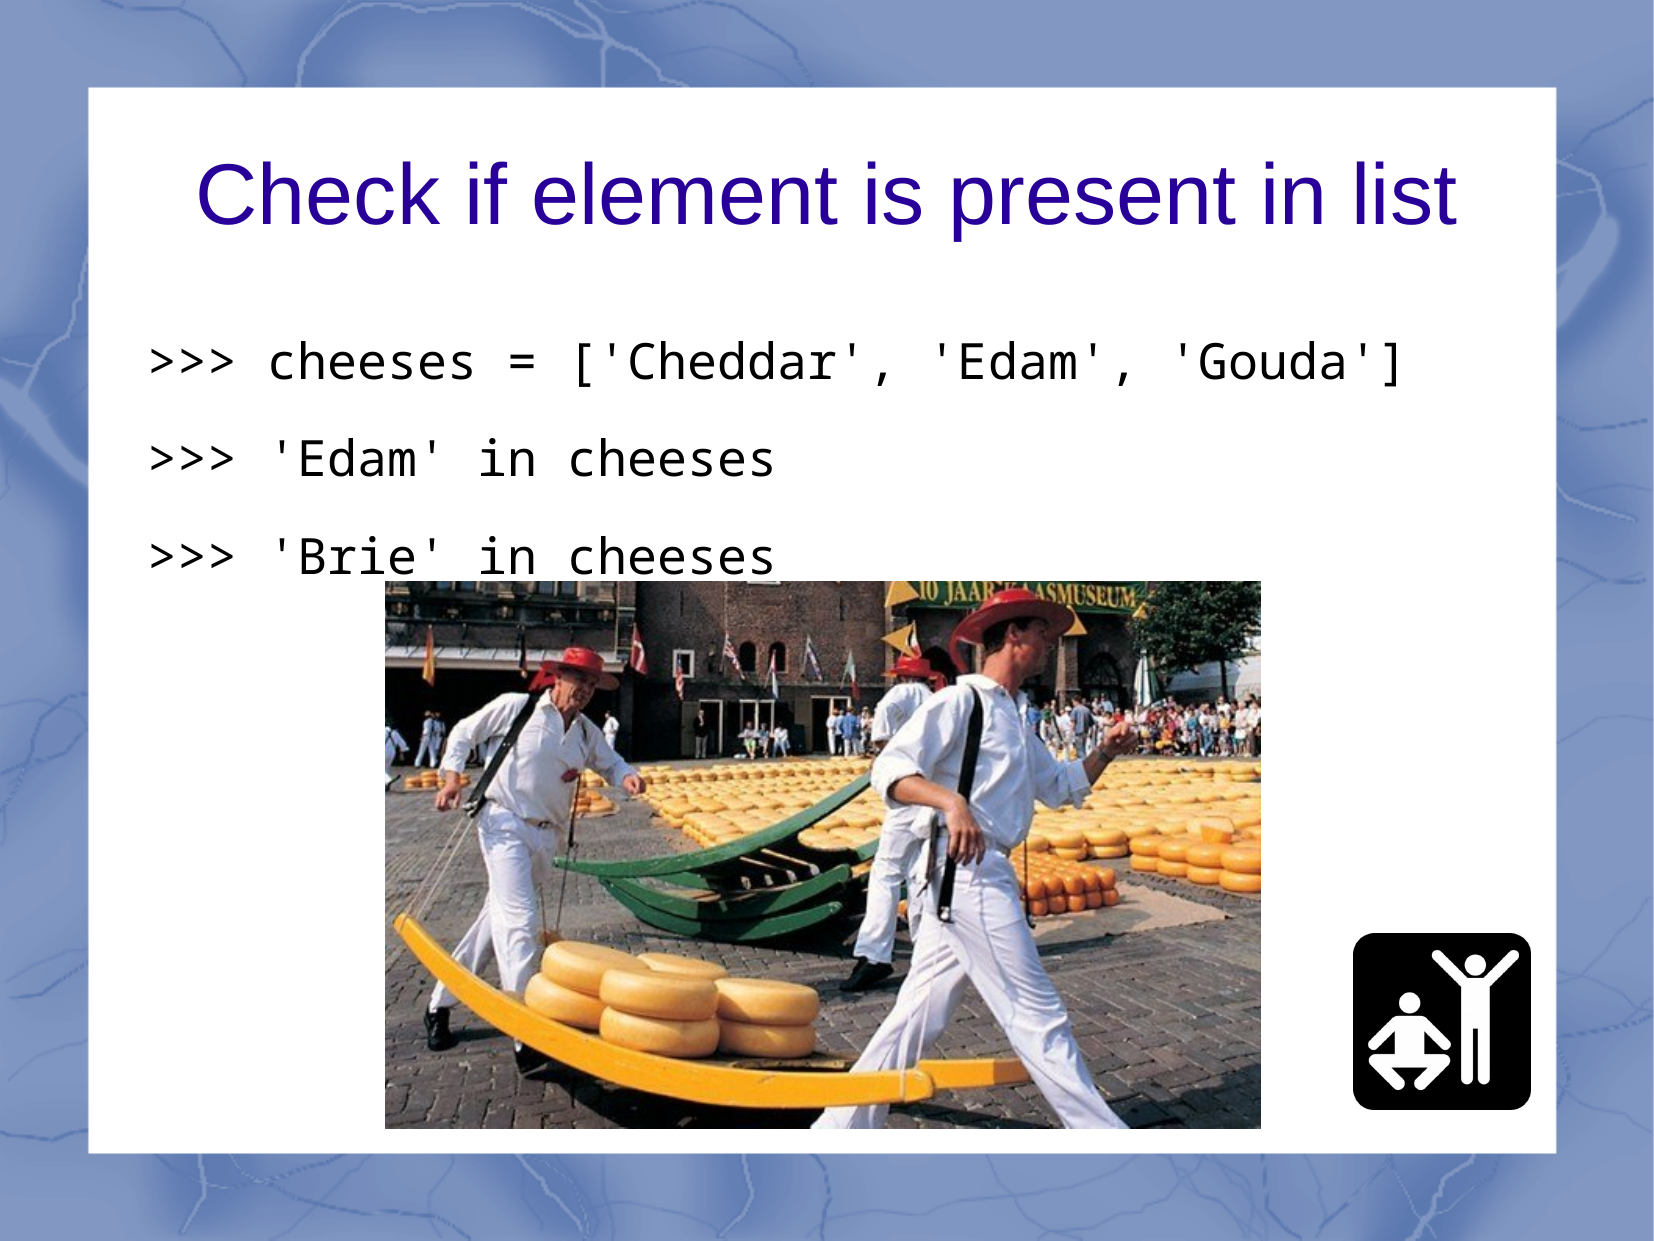

# Check if element is present in list
>>> cheeses = ['Cheddar', 'Edam', 'Gouda']
>>> 'Edam' in cheeses
>>> 'Brie' in cheeses